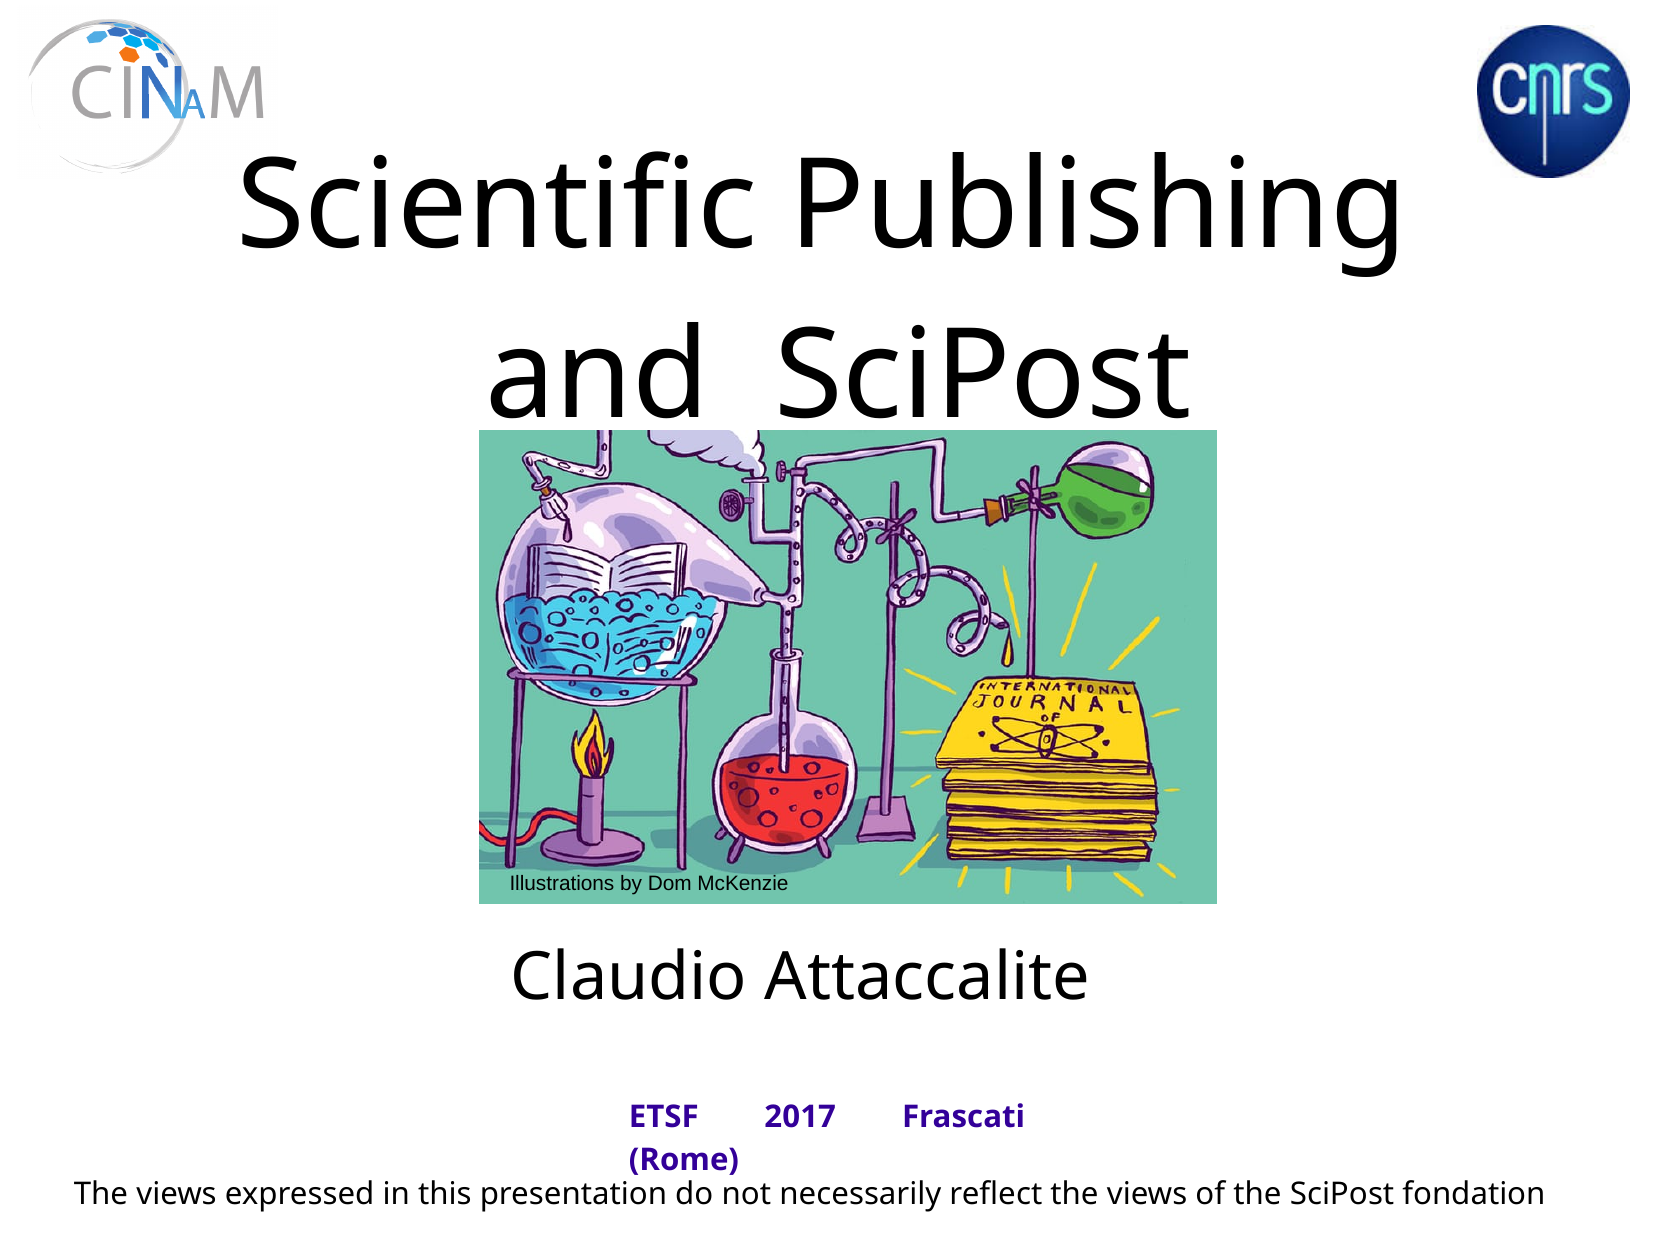

Scientific Publishing
and SciPost
Illustrations by Dom McKenzie
Claudio Attaccalite
ETSF 2017 Frascati (Rome)
The views expressed in this presentation do not necessarily reflect the views of the SciPost fondation